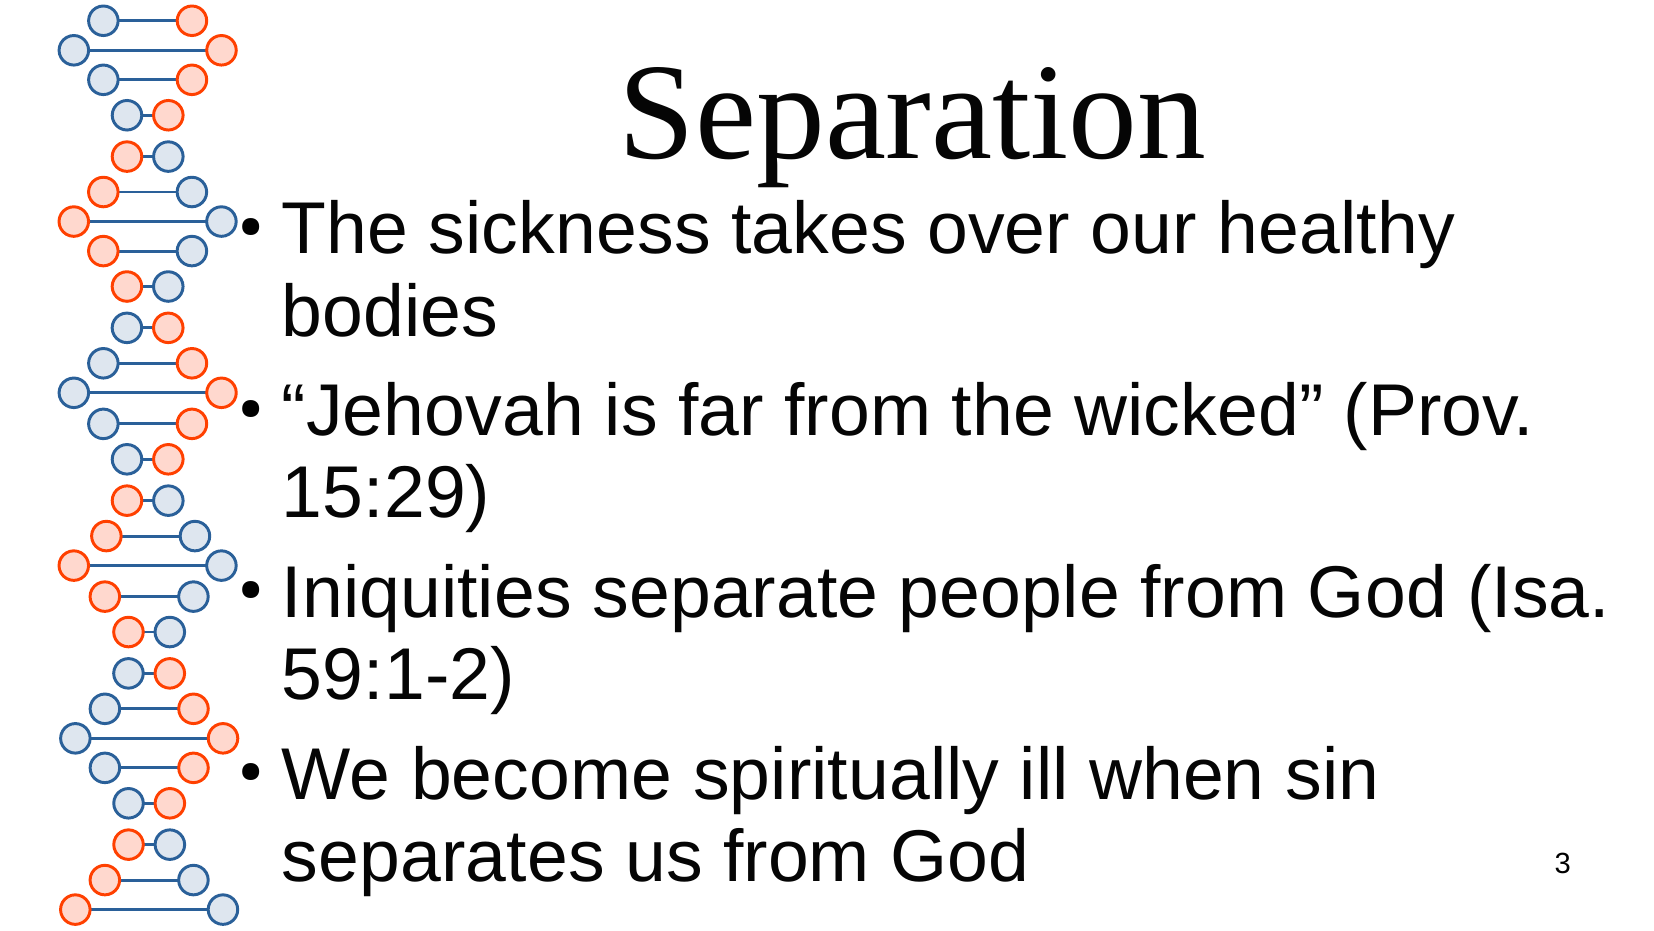

# Separation
The sickness takes over our healthy bodies
“Jehovah is far from the wicked” (Prov. 15:29)
Iniquities separate people from God (Isa. 59:1-2)
We become spiritually ill when sin separates us from God
3